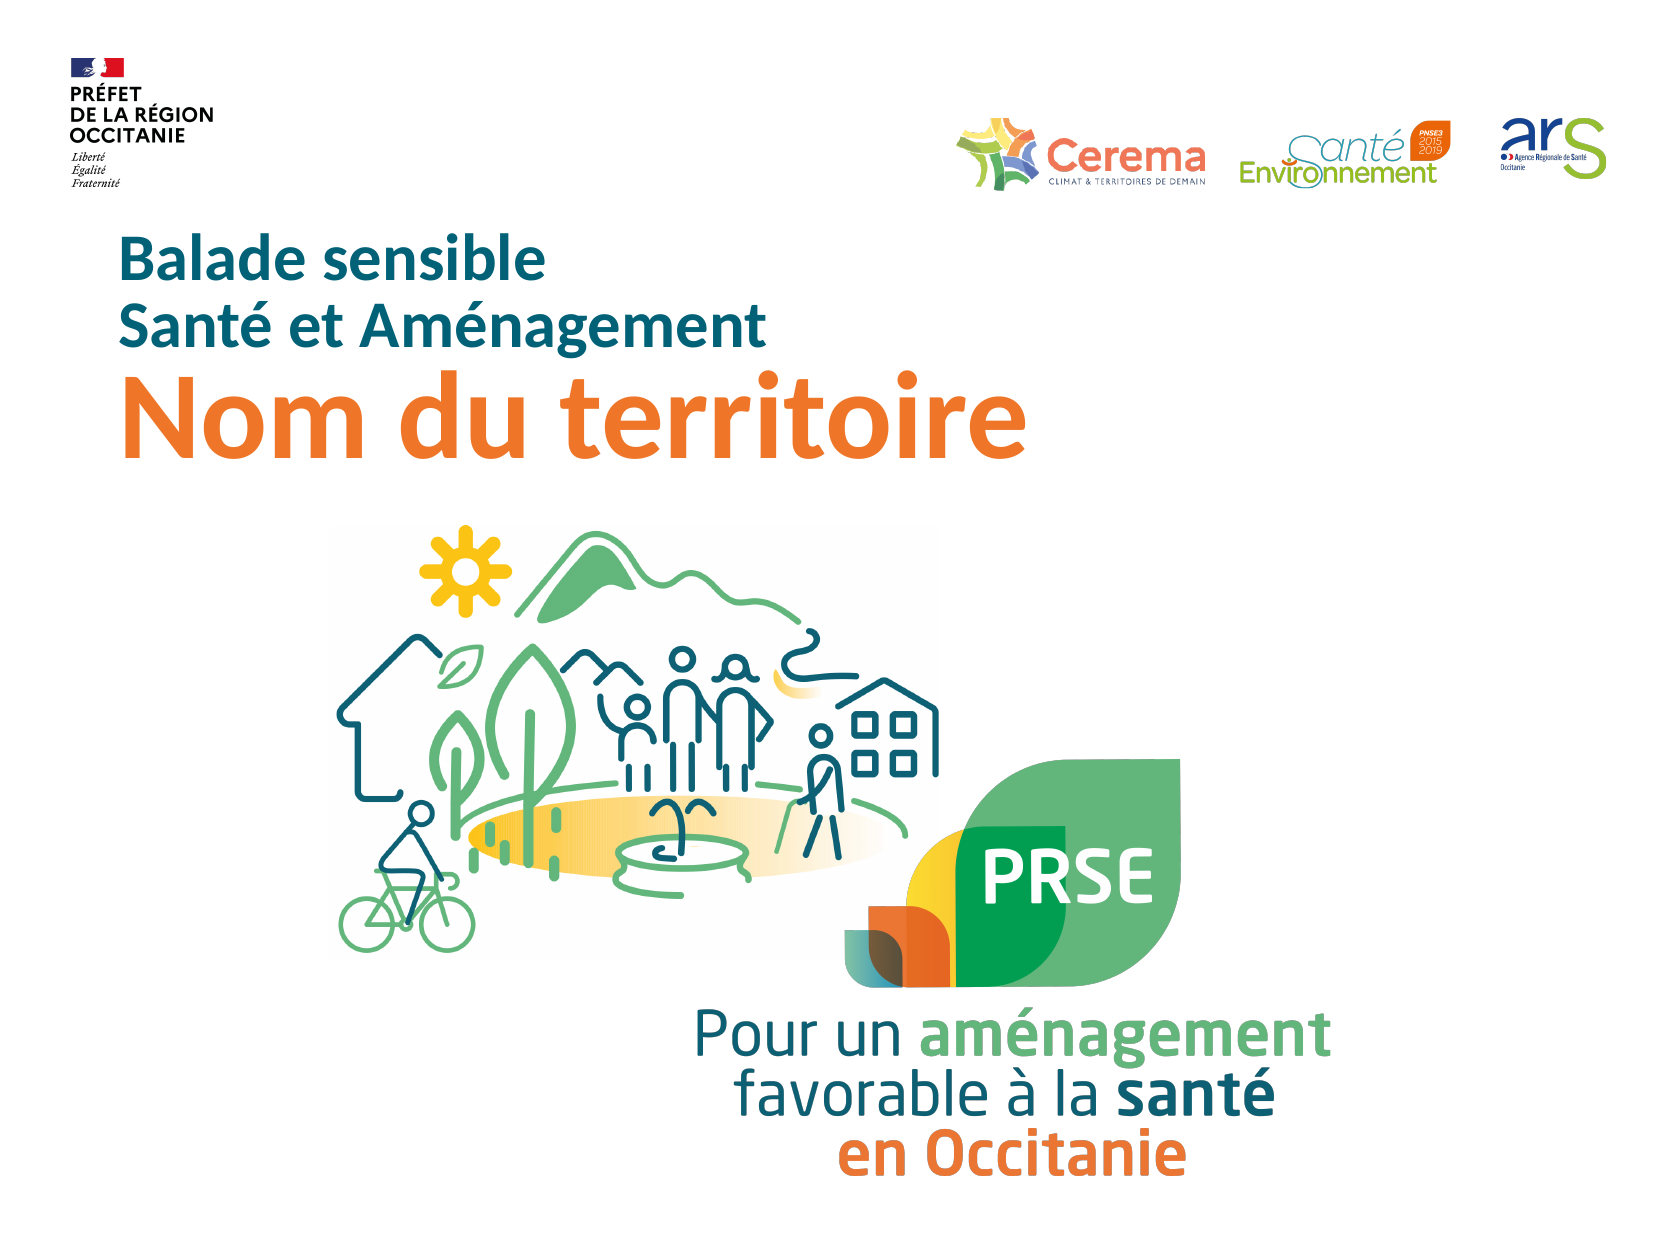

Balade sensible
Santé et Aménagement
Nom du territoire